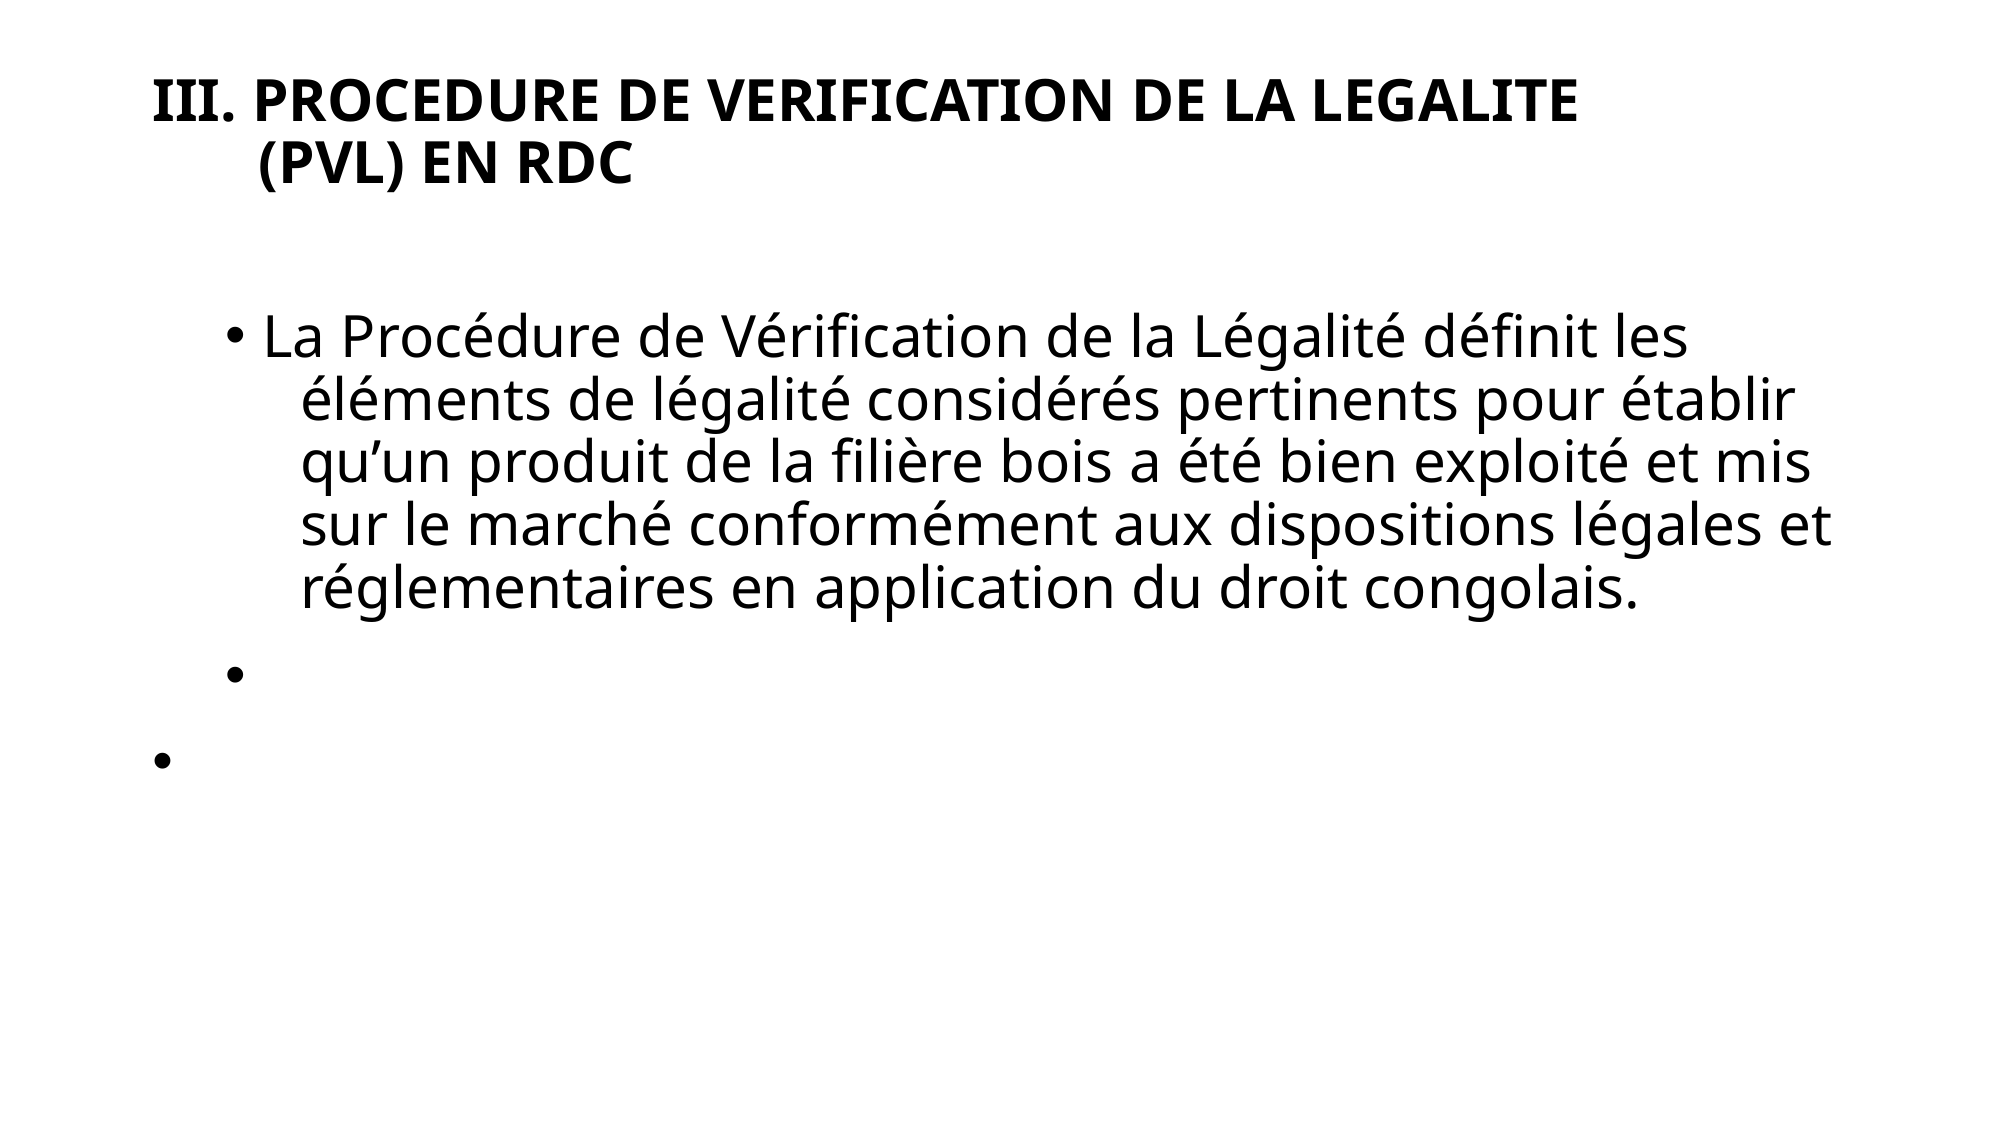

# III. PROCEDURE DE VERIFICATION DE LA LEGALITE (PVL) EN RDC
La Procédure de Vérification de la Légalité définit les éléments de légalité considérés pertinents pour établir qu’un produit de la filière bois a été bien exploité et mis sur le marché conformément aux dispositions légales et réglementaires en application du droit congolais.